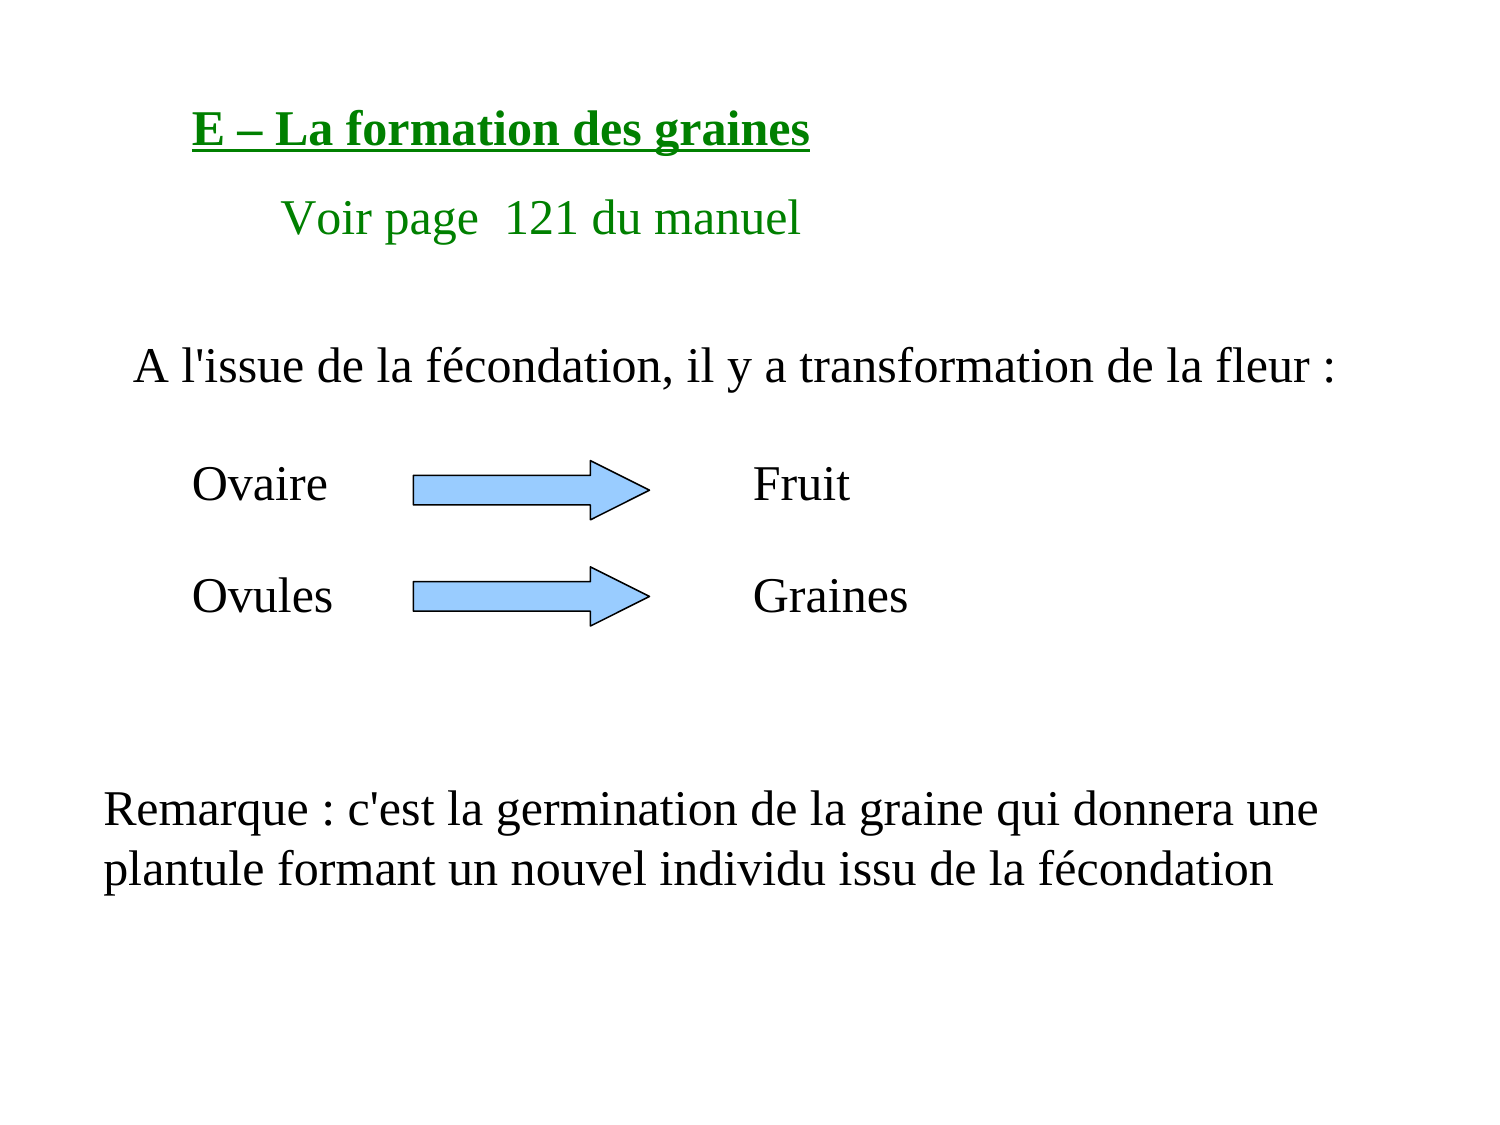

E – La formation des graines
Voir page 121 du manuel
A l'issue de la fécondation, il y a transformation de la fleur :
Ovaire
Fruit
Ovules
Graines
Remarque : c'est la germination de la graine qui donnera une plantule formant un nouvel individu issu de la fécondation